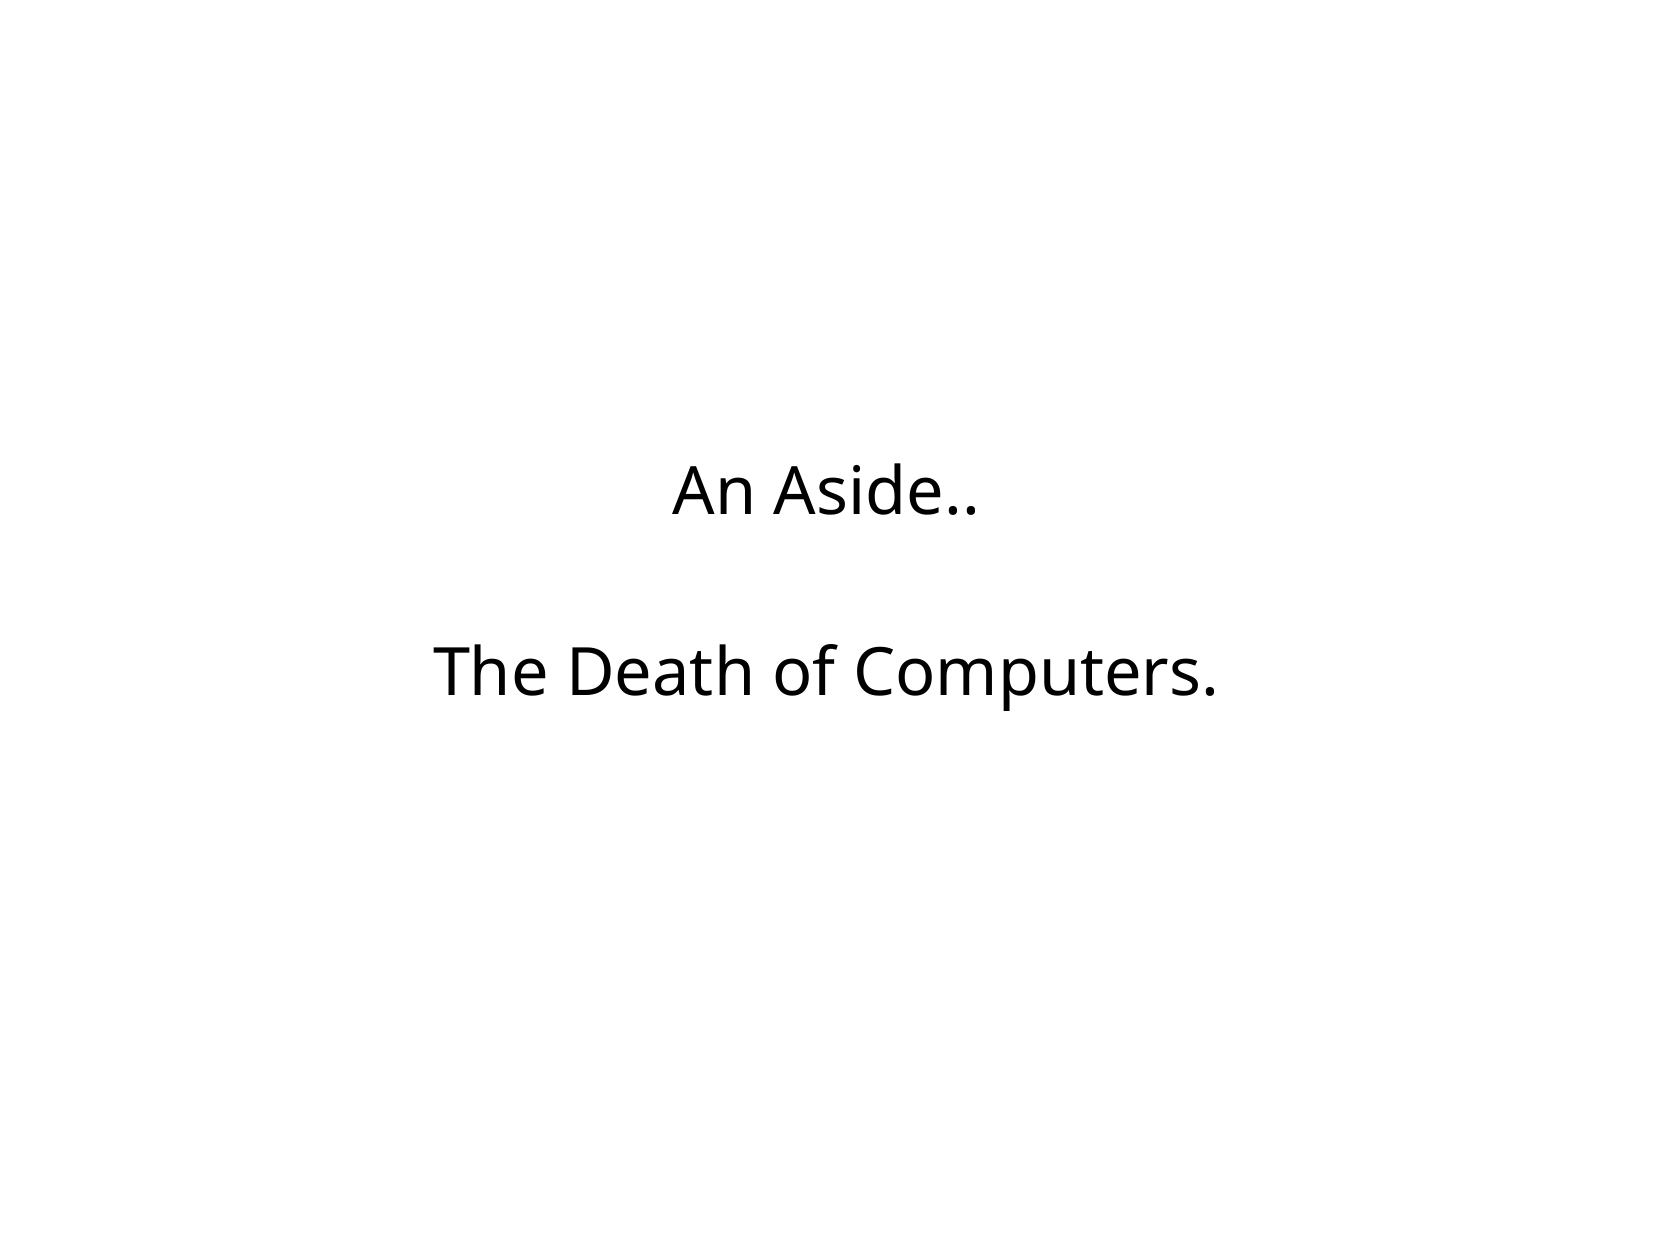

# An Aside..
The Death of Computers.